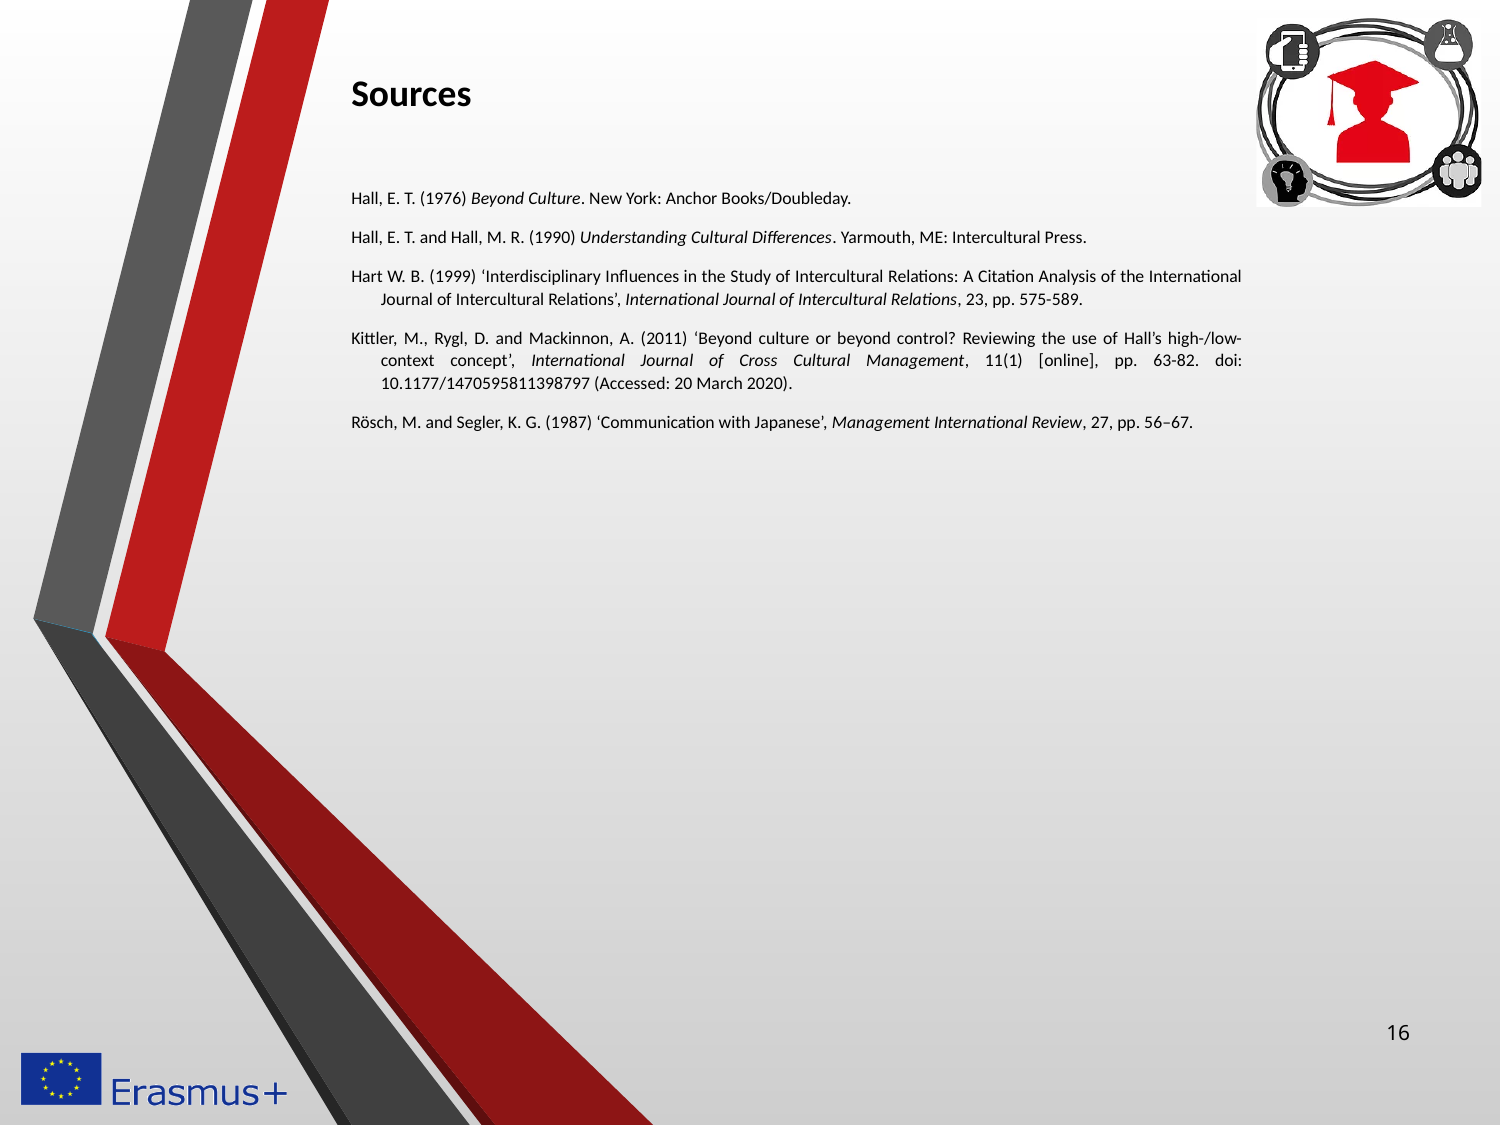

Sources
Hall, E. T. (1976) Beyond Culture. New York: Anchor Books/Doubleday.
Hall, E. T. and Hall, M. R. (1990) Understanding Cultural Differences. Yarmouth, ME: Intercultural Press.
Hart W. B. (1999) ‘Interdisciplinary Influences in the Study of Intercultural Relations: A Citation Analysis of the International Journal of Intercultural Relations’, International Journal of Intercultural Relations, 23, pp. 575-589.
Kittler, M., Rygl, D. and Mackinnon, A. (2011) ‘Beyond culture or beyond control? Reviewing the use of Hall’s high-/low-context concept’, International Journal of Cross Cultural Management, 11(1) [online], pp. 63-82. doi: 10.1177/1470595811398797 (Accessed: 20 March 2020).
Rösch, M. and Segler, K. G. (1987) ‘Communication with Japanese’, Management International Review, 27, pp. 56–67.